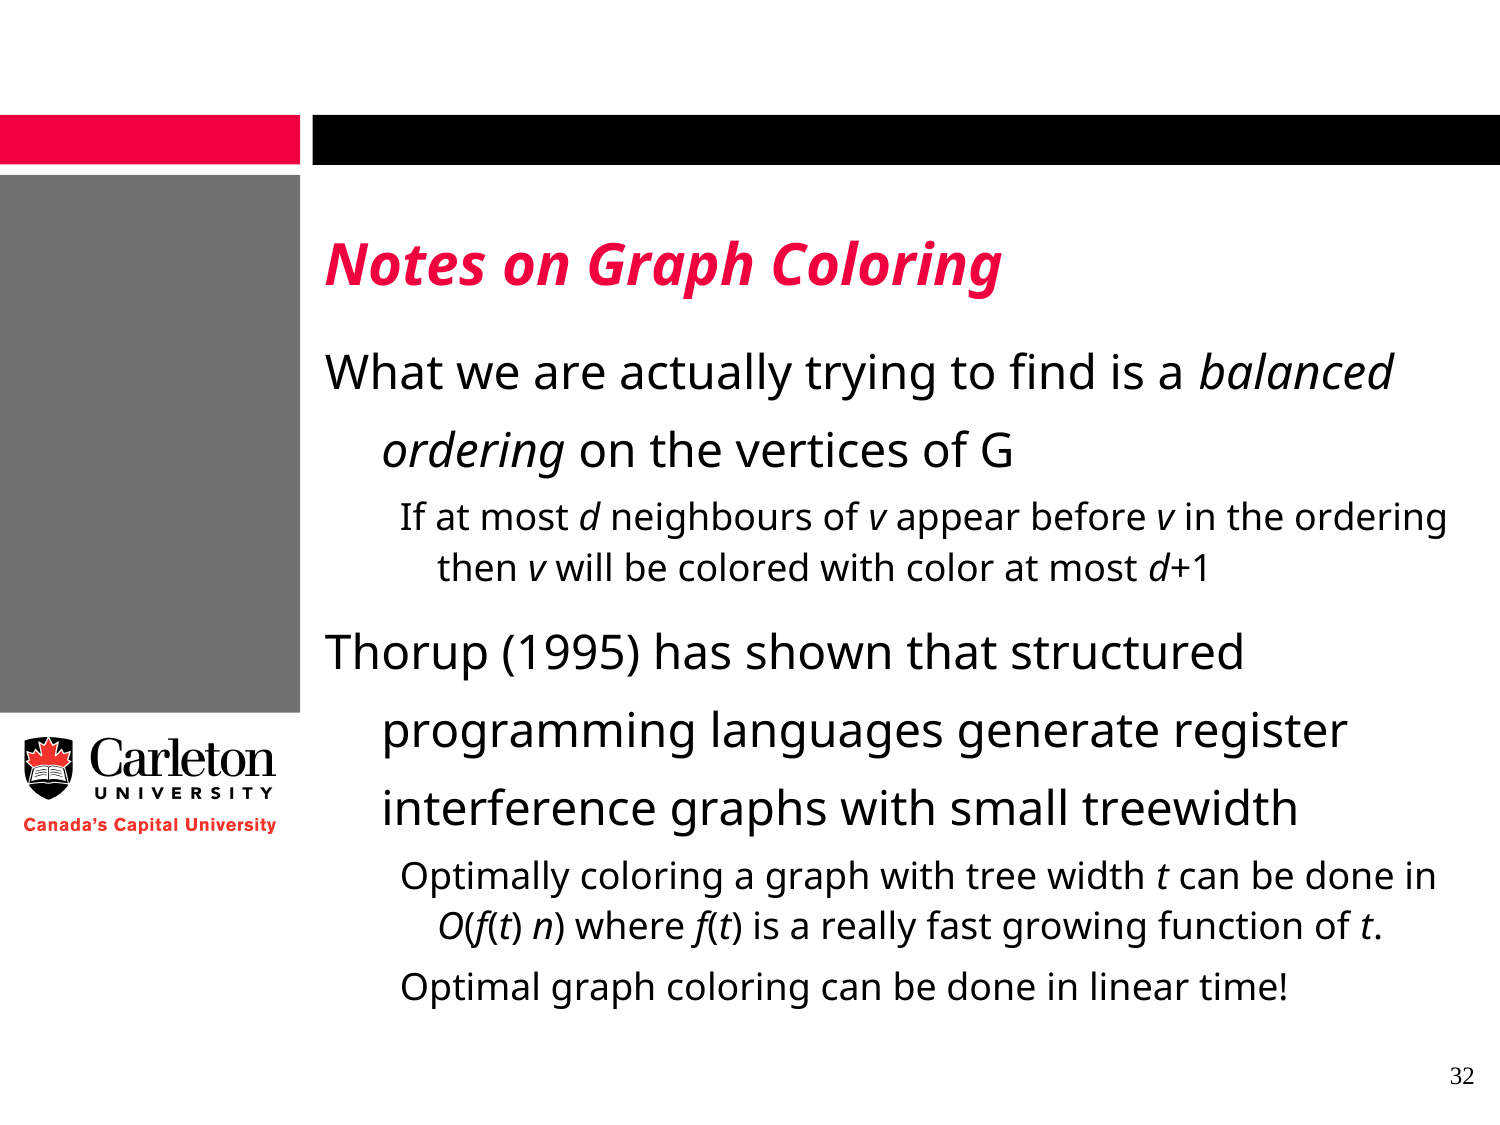

# Notes on Graph Coloring
What we are actually trying to find is a balanced ordering on the vertices of G
If at most d neighbours of v appear before v in the ordering then v will be colored with color at most d+1
Thorup (1995) has shown that structured programming languages generate register interference graphs with small treewidth
Optimally coloring a graph with tree width t can be done in O(f(t) n) where f(t) is a really fast growing function of t.
Optimal graph coloring can be done in linear time!
32